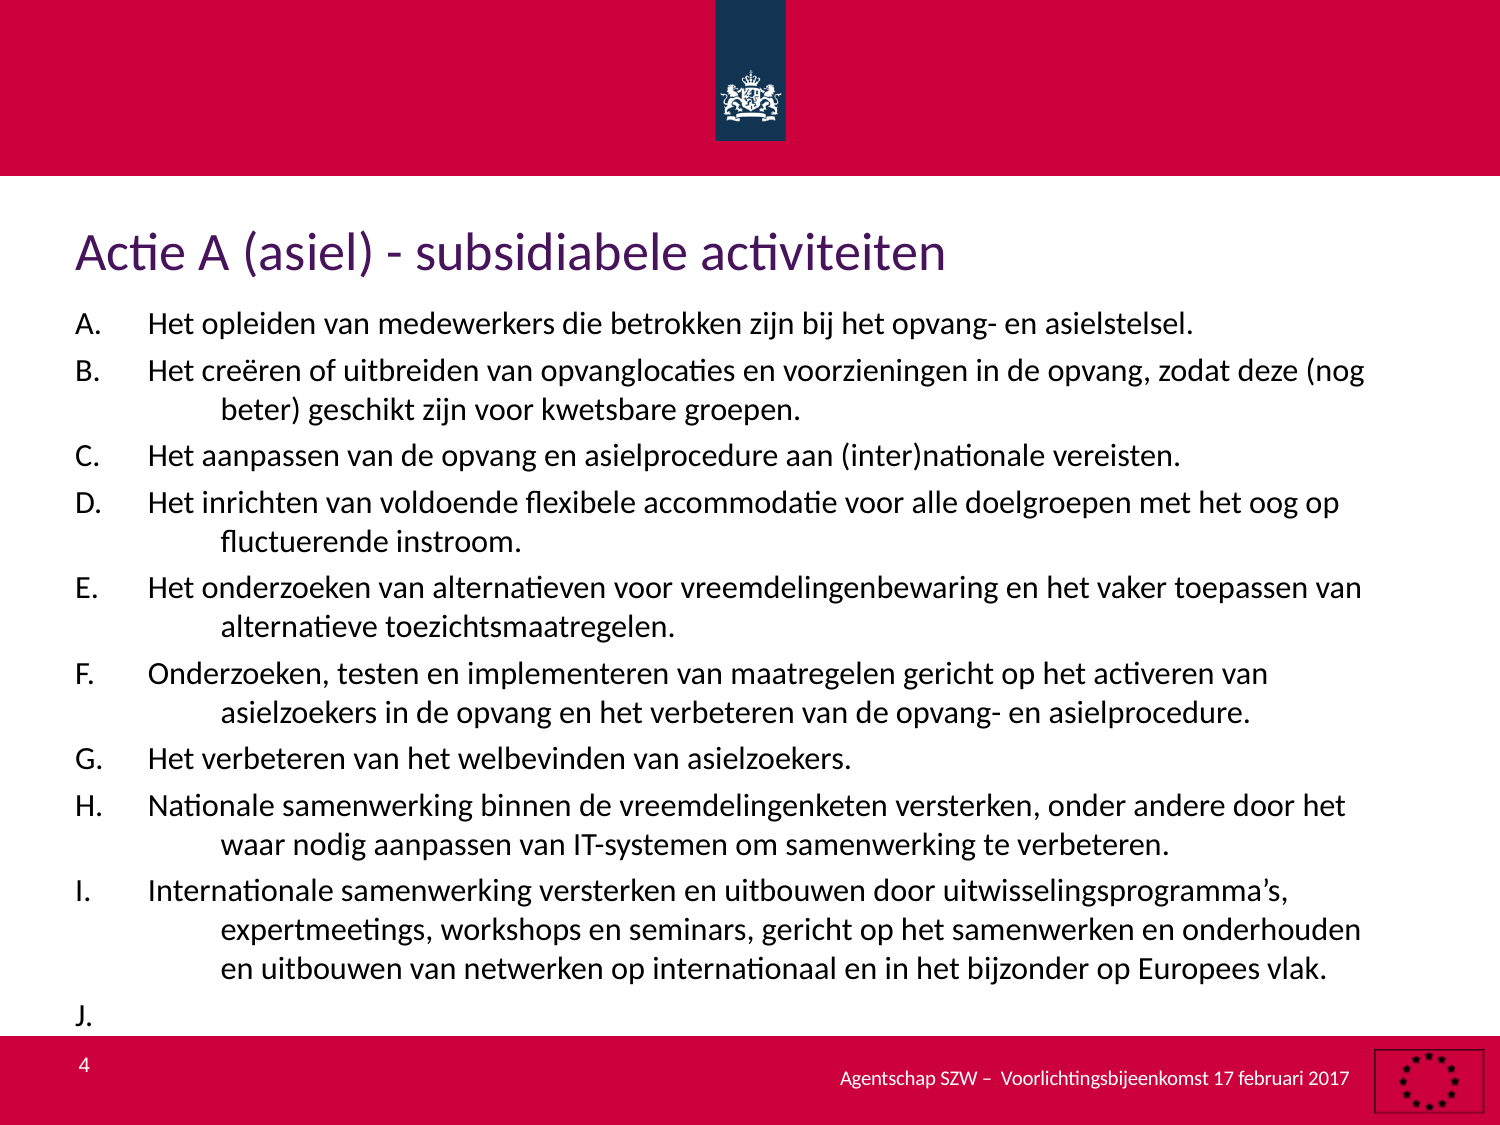

# Actie A (asiel) - subsidiabele activiteiten
Het opleiden van medewerkers die betrokken zijn bij het opvang- en asielstelsel.
Het creëren of uitbreiden van opvanglocaties en voorzieningen in de opvang, zodat deze (nog beter) geschikt zijn voor kwetsbare groepen.
Het aanpassen van de opvang en asielprocedure aan (inter)nationale vereisten.
Het inrichten van voldoende flexibele accommodatie voor alle doelgroepen met het oog op fluctuerende instroom.
Het onderzoeken van alternatieven voor vreemdelingenbewaring en het vaker toepassen van alternatieve toezichtsmaatregelen.
Onderzoeken, testen en implementeren van maatregelen gericht op het activeren van asielzoekers in de opvang en het verbeteren van de opvang- en asielprocedure.
Het verbeteren van het welbevinden van asielzoekers.
Nationale samenwerking binnen de vreemdelingenketen versterken, onder andere door het waar nodig aanpassen van IT-systemen om samenwerking te verbeteren.
Internationale samenwerking versterken en uitbouwen door uitwisselingsprogramma’s, expertmeetings, workshops en seminars, gericht op het samenwerken en onderhouden en uitbouwen van netwerken op internationaal en in het bijzonder op Europees vlak.
3
Agentschap SZW – Voorlichtingsbijeenkomst 17 februari 2017